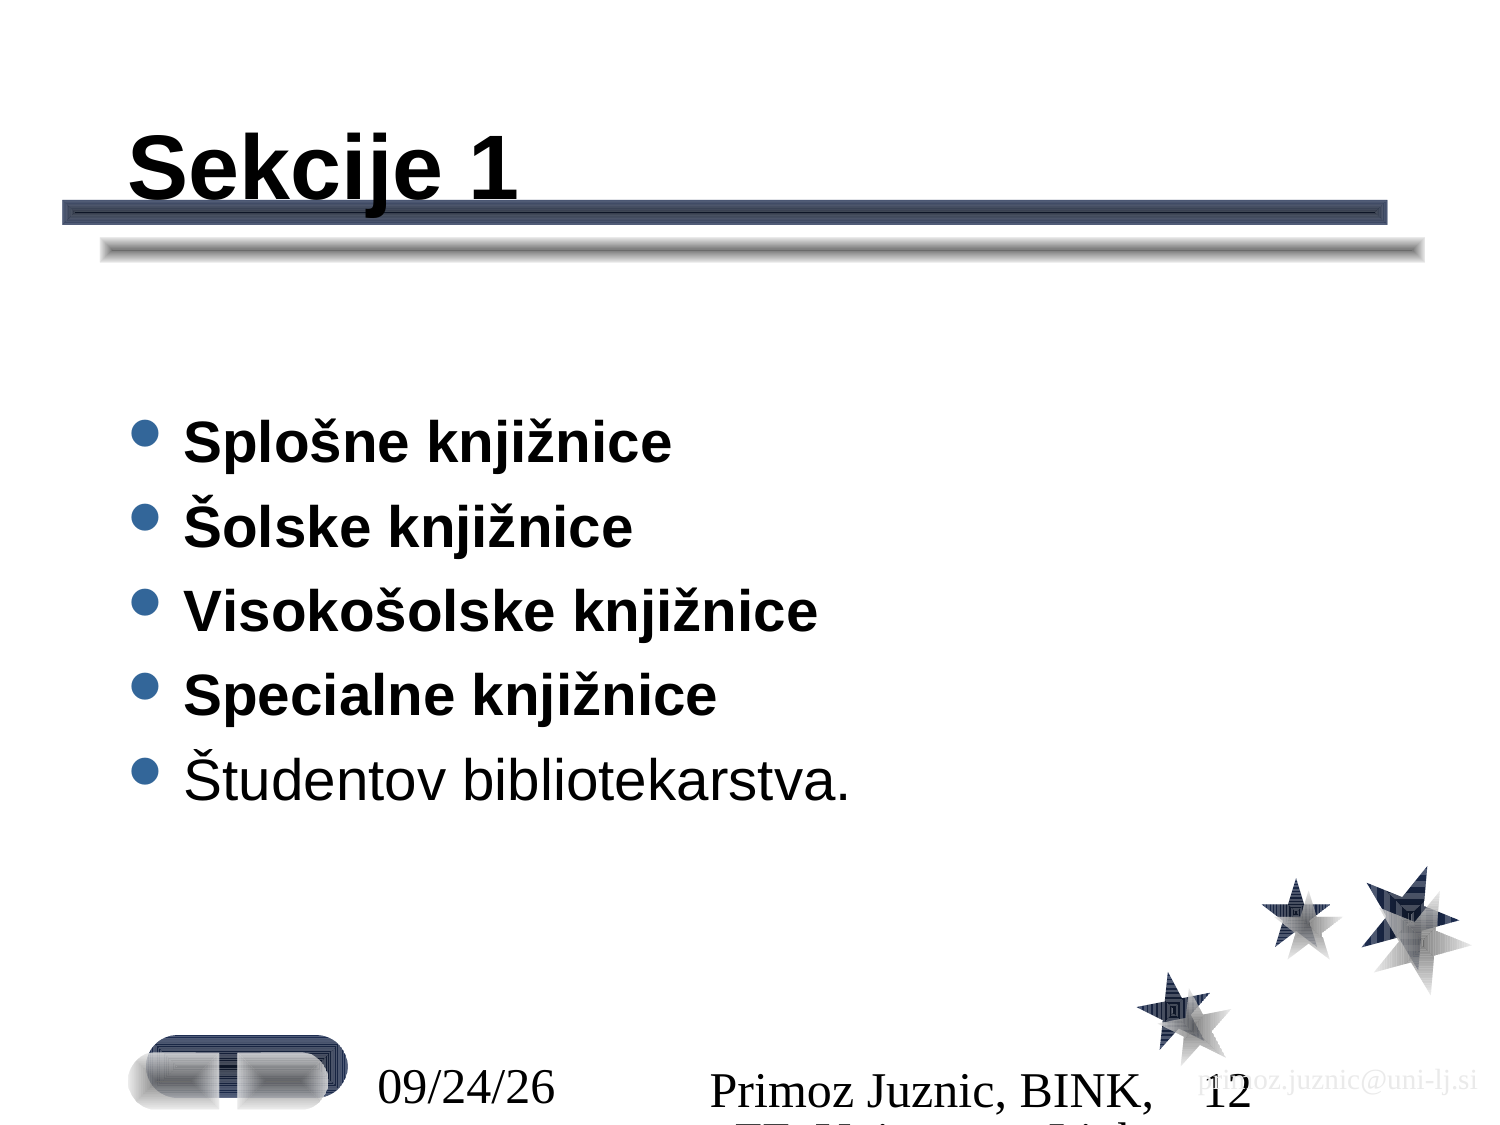

# Sekcije 1
Splošne knjižnice
Šolske knjižnice
Visokošolske knjižnice
Specialne knjižnice
Študentov bibliotekarstva.
Primoz Juznic, BINK, FF, Univerza v Ljubljani
12